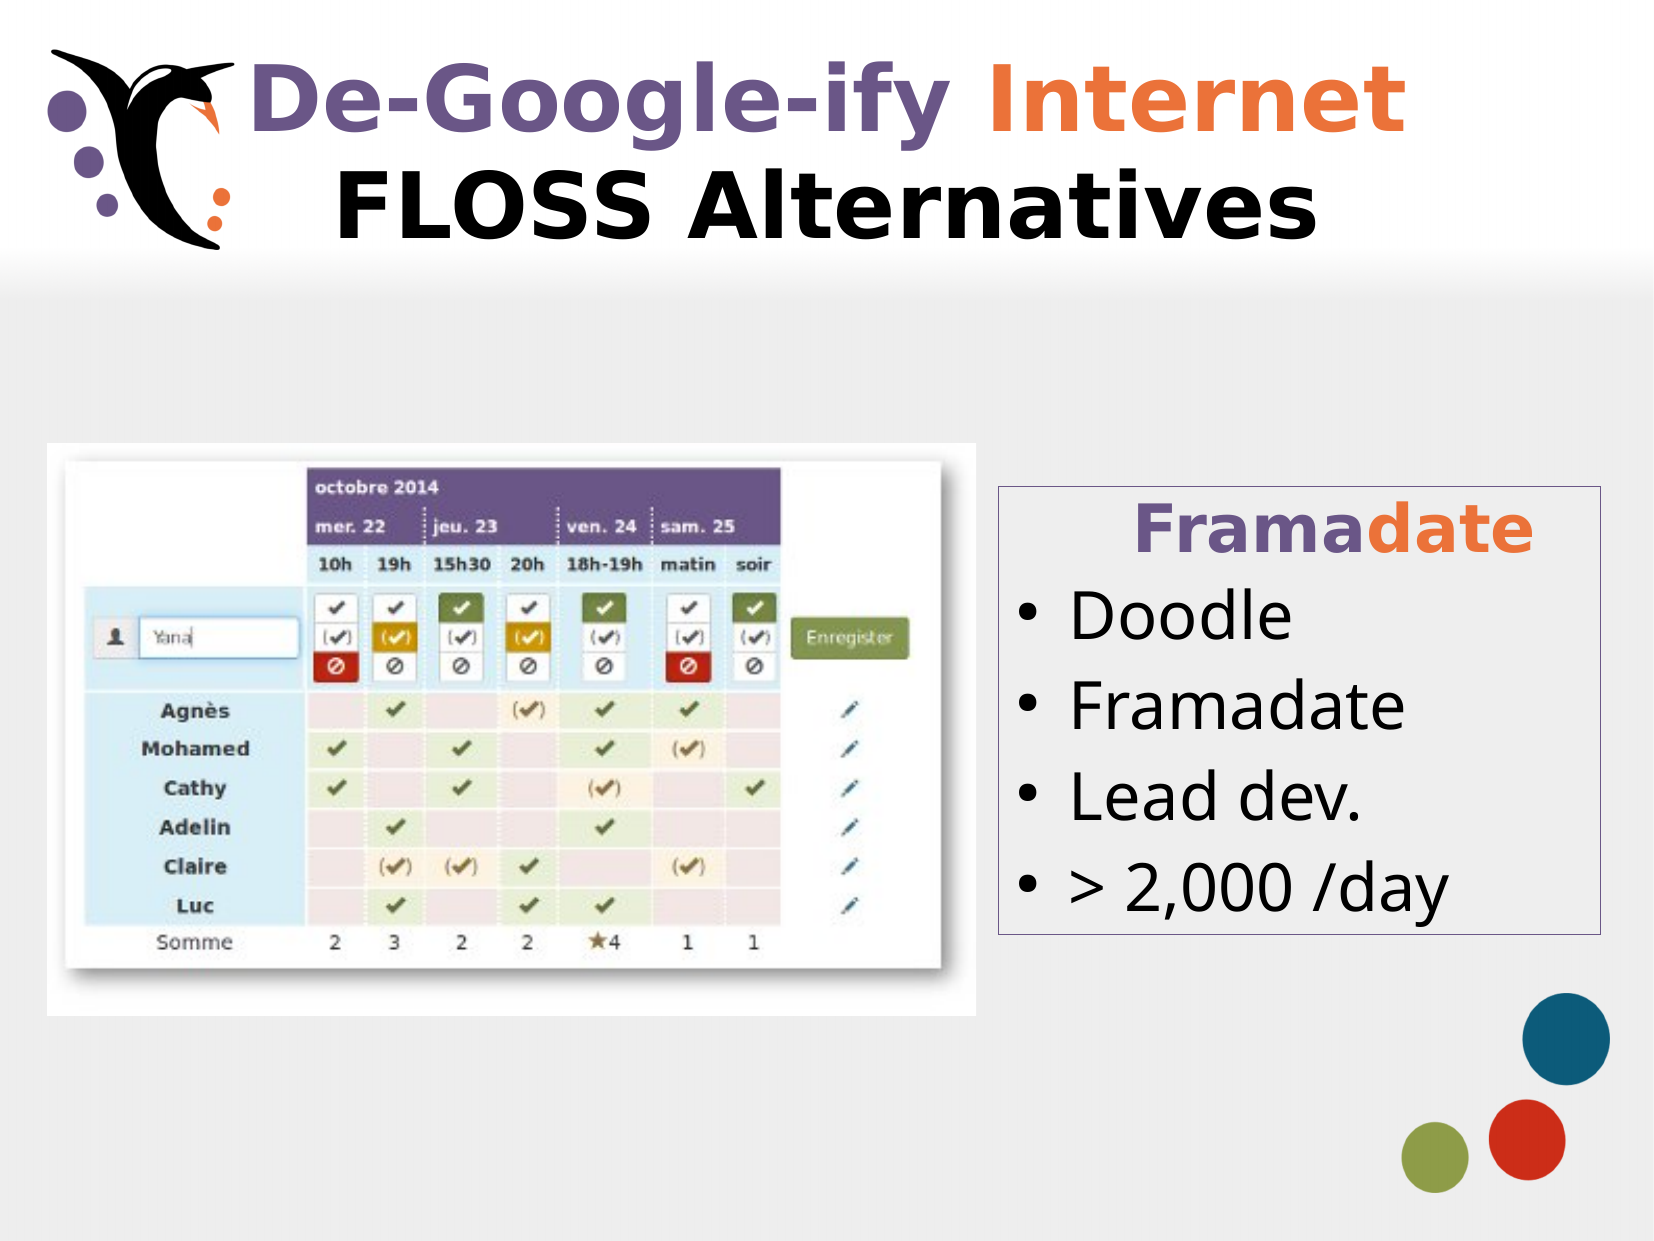

# De-Google-ify Internet FLOSS Alternatives
Framadate
Doodle
Framadate
Lead dev.
> 2,000 /day